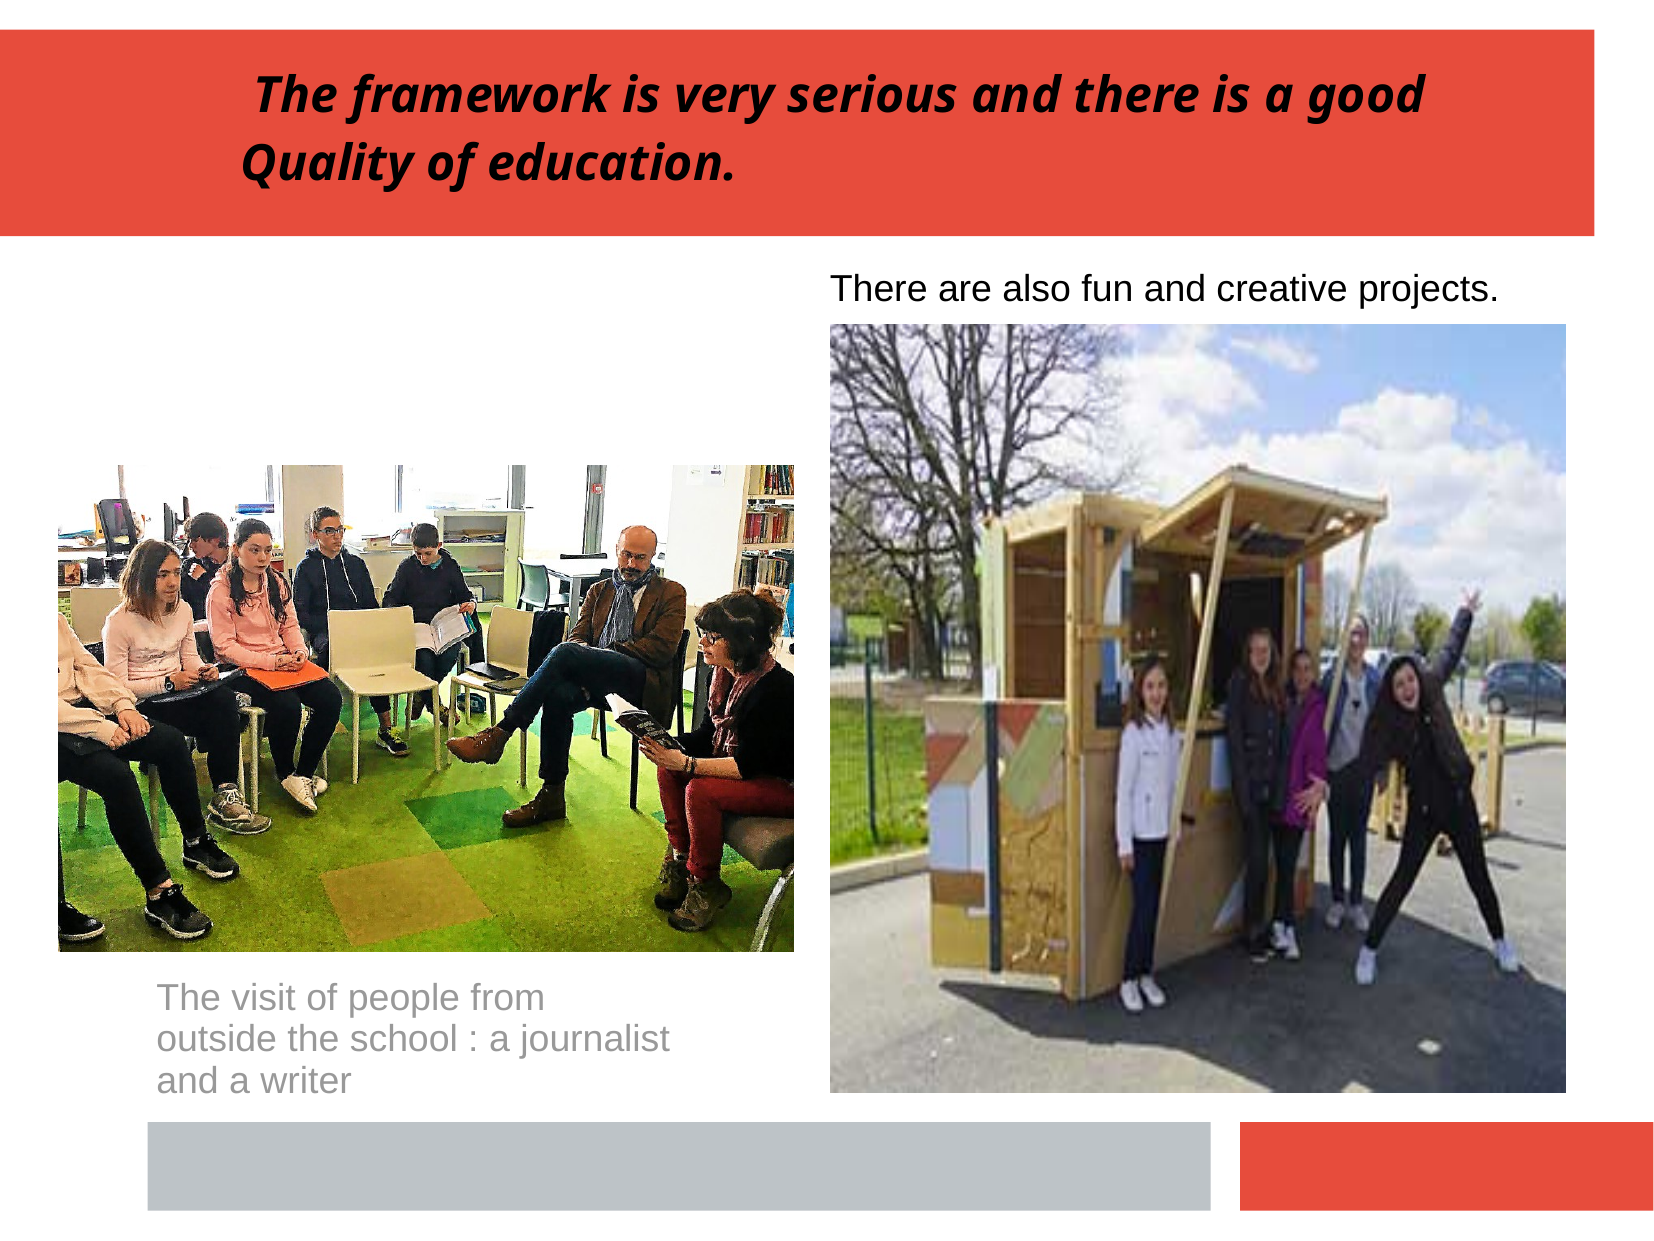

# The framework is very serious and there is a good Quality of education.
There are also fun and creative projects.
The visit of people from outside the school : a journalist and a writer